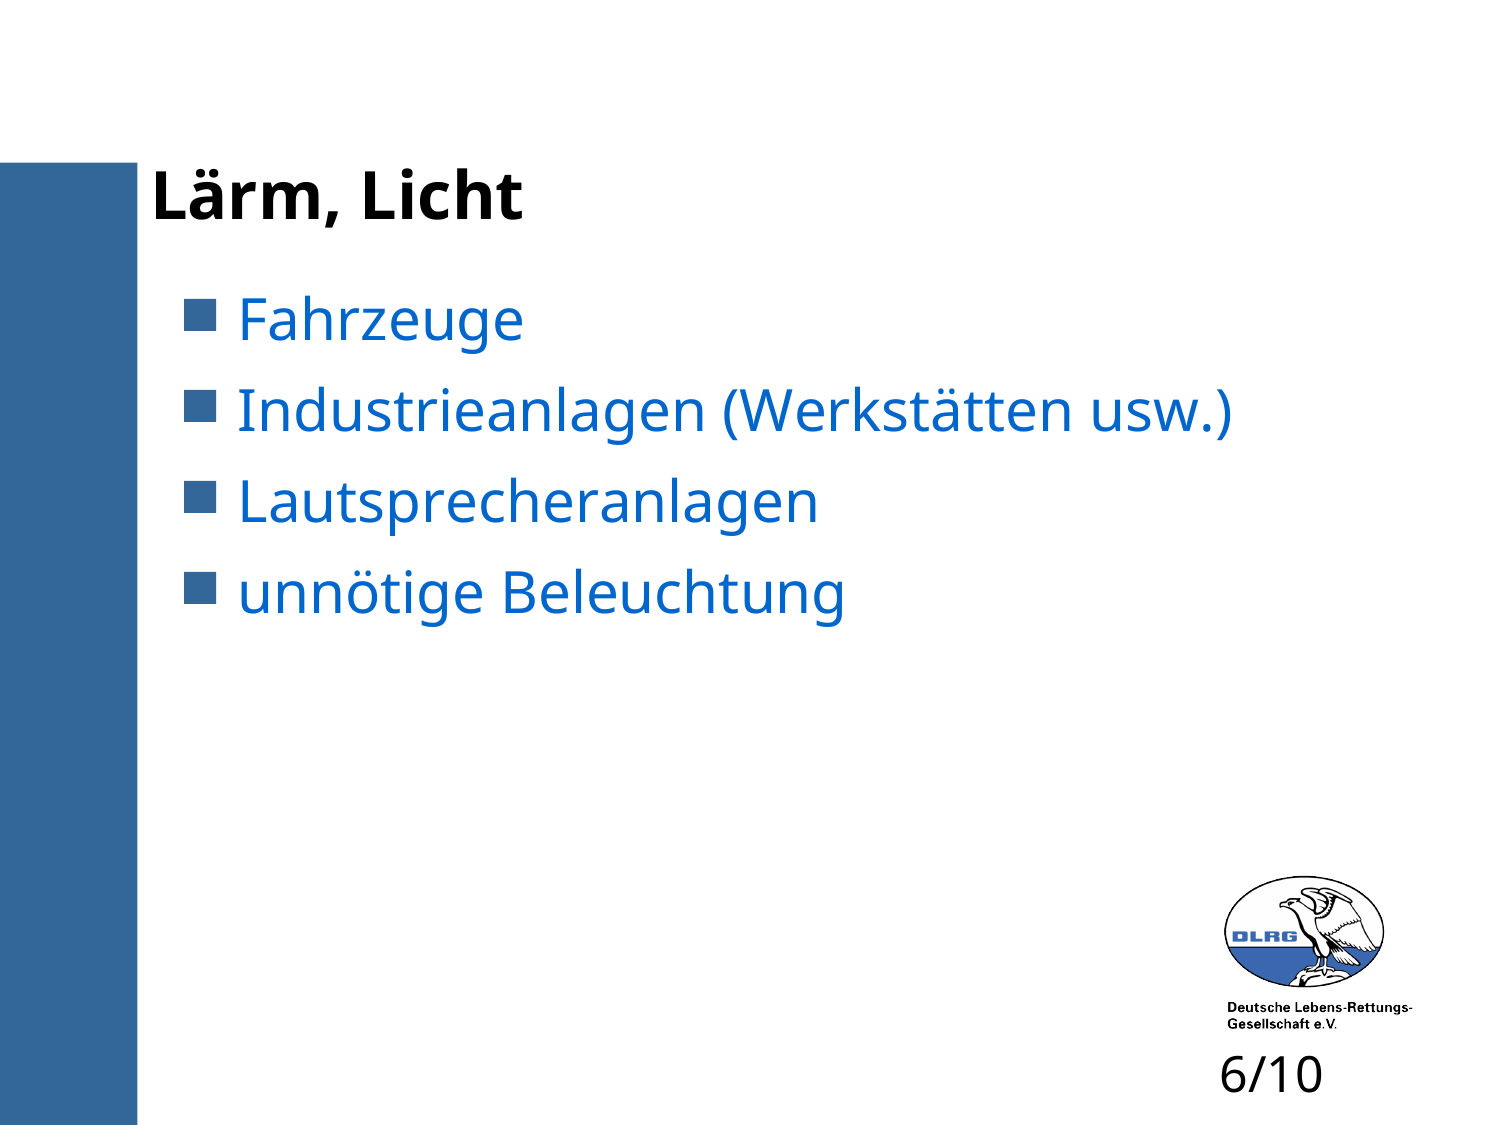

# Lärm, Licht
Fahrzeuge
Industrieanlagen (Werkstätten usw.)
Lautsprecheranlagen
unnötige Beleuchtung